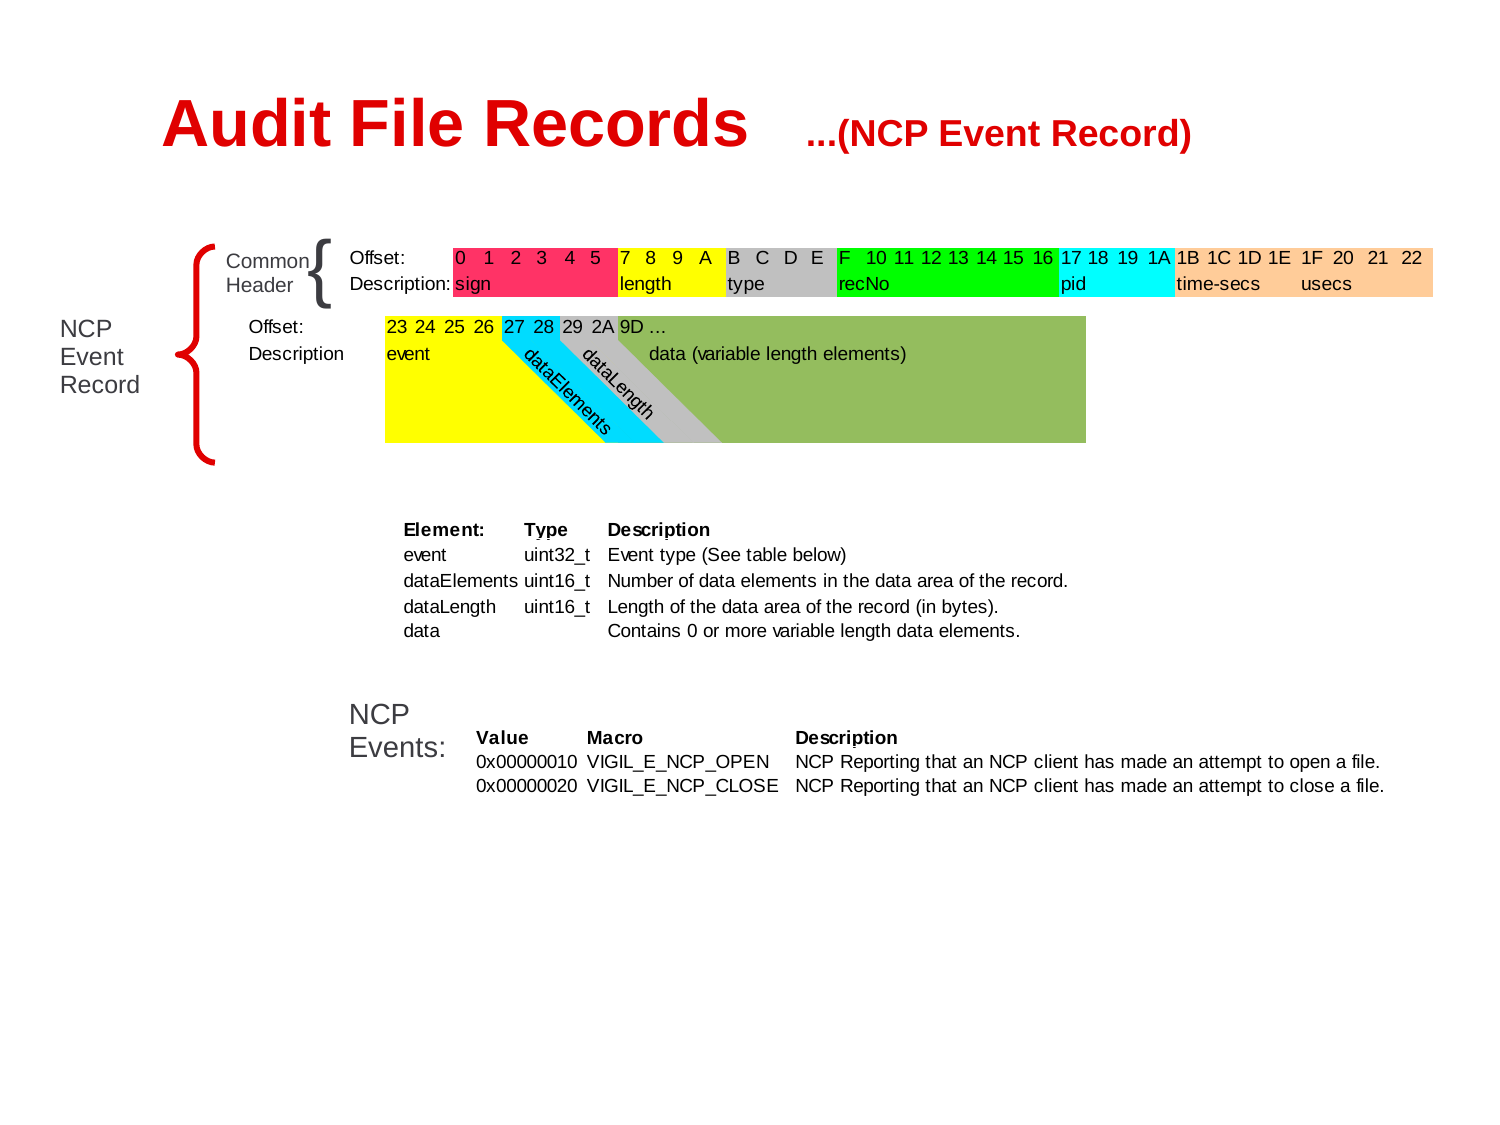

# Audit File Records ...(NCP Event Record)
{
Common
Header
NCP
Event
Record
NCP Events: